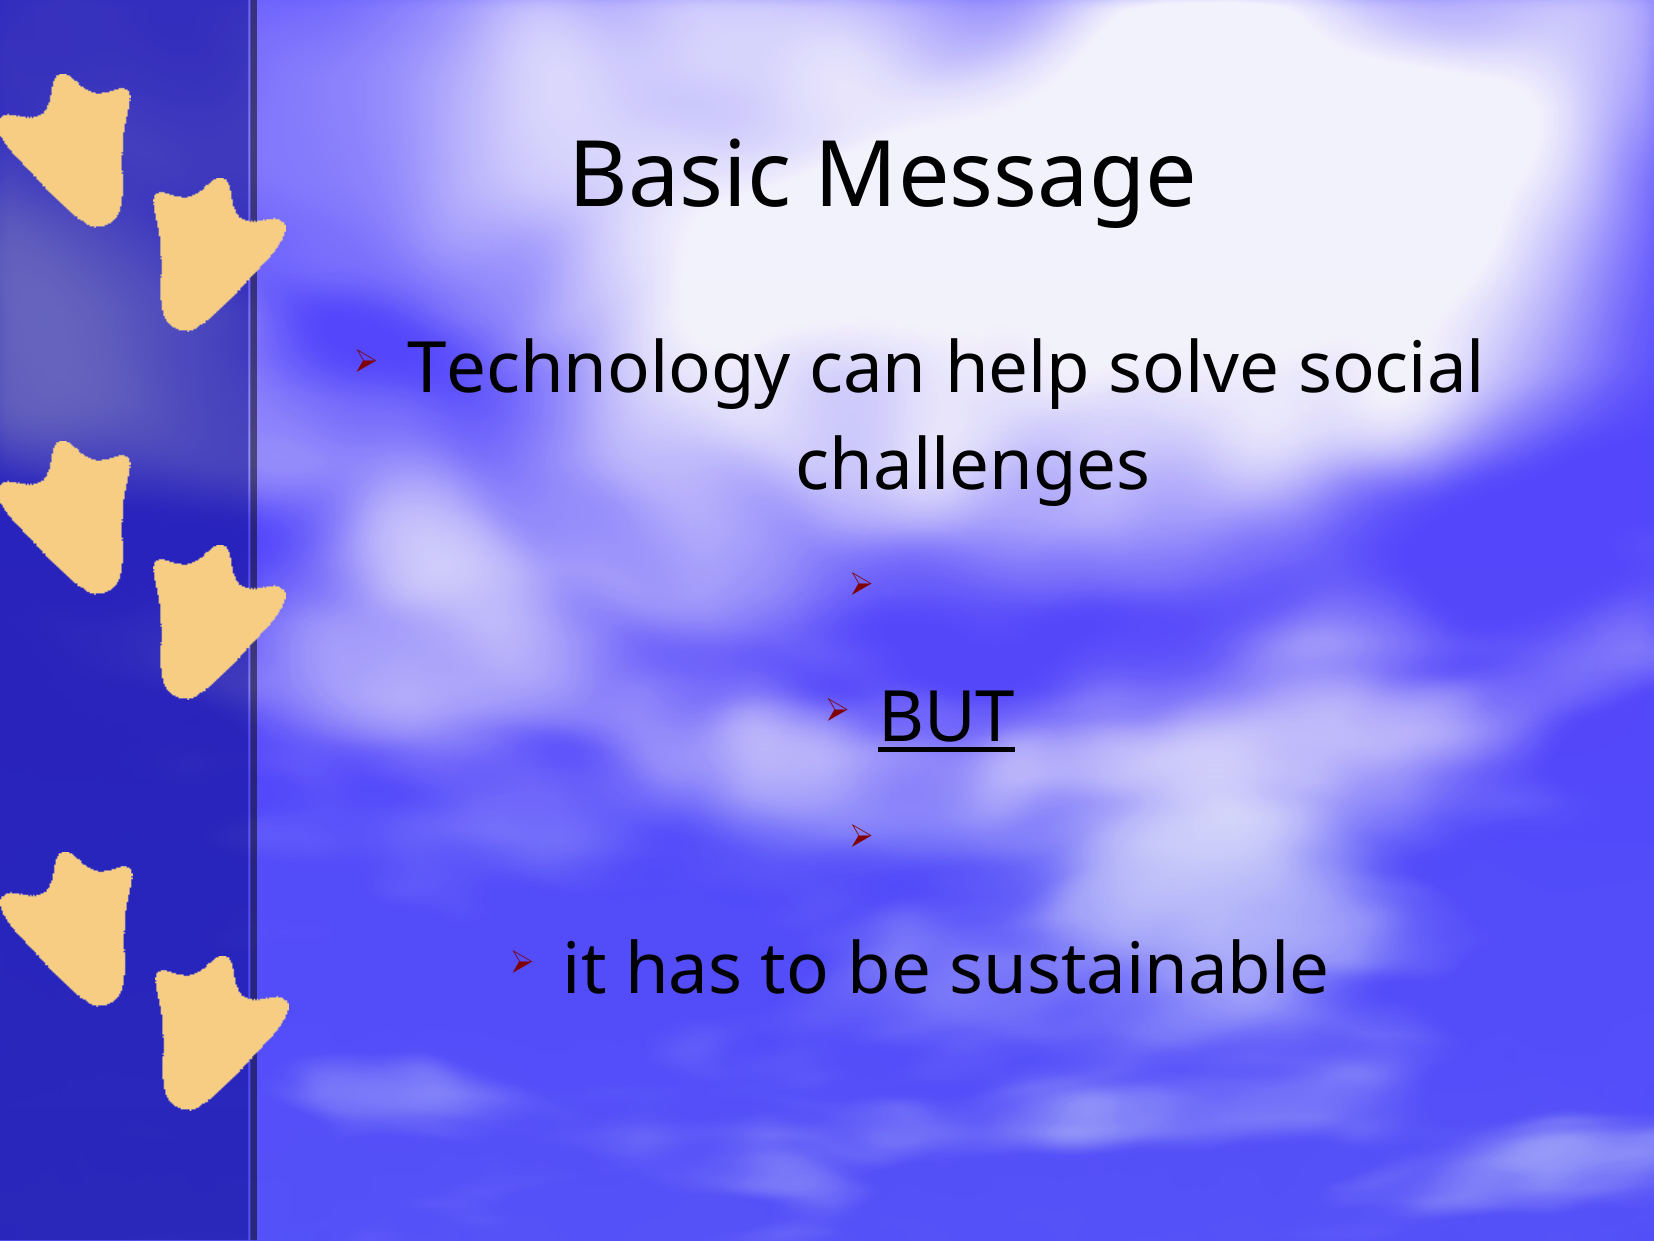

Basic Message
# Technology can help solve social challenges
BUT
it has to be sustainable